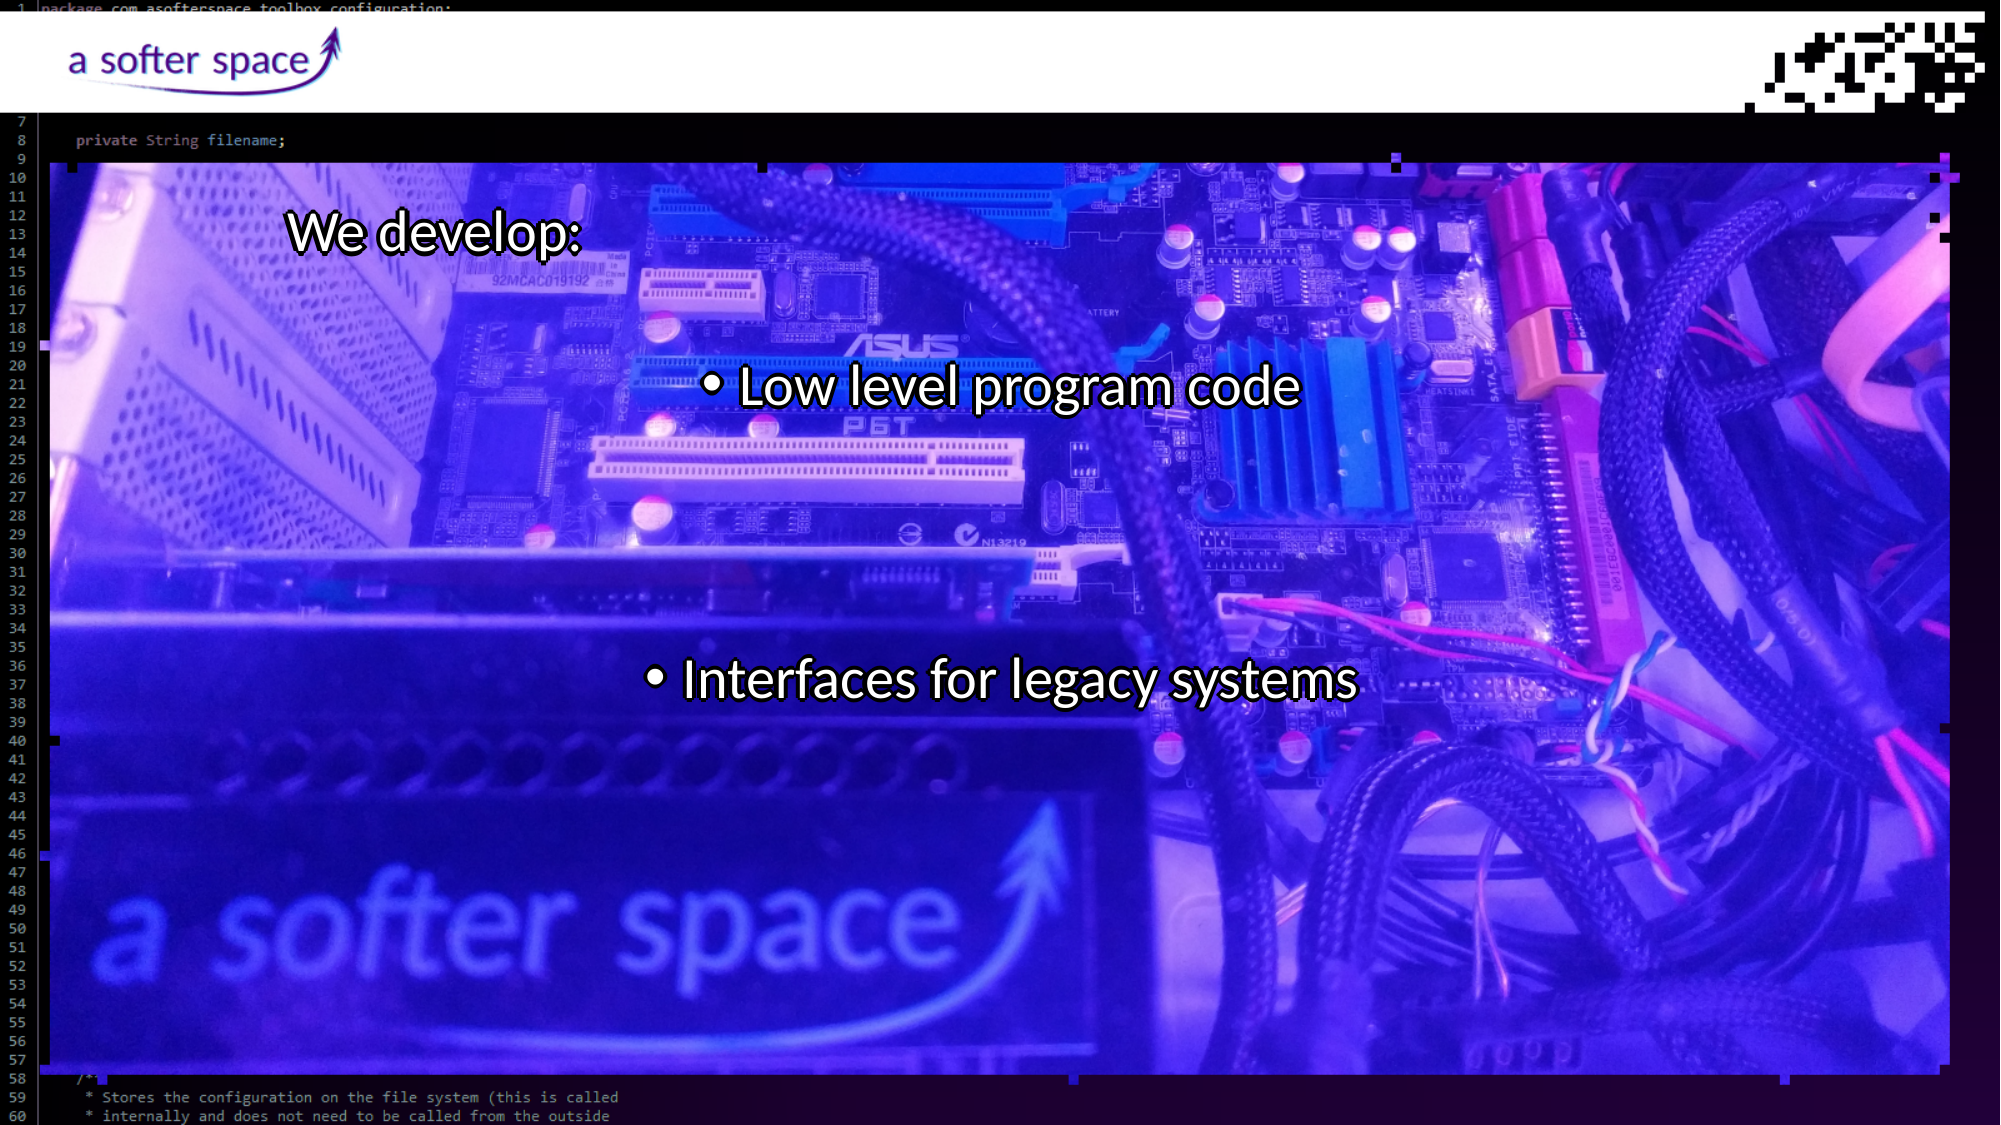

We develop:
Low level program code
Interfaces for legacy systems
We develop:
Low level program code
Interfaces for legacy systems
We develop:
Low level program code
Interfaces for legacy systems
We develop:
Low level program code
Interfaces for legacy systems
We develop:
Low level program code
Interfaces for legacy systems
We develop:
Low level program code
Interfaces for legacy systems
We develop:
Low level program code
Interfaces for legacy systems
We develop:
Low level program code
Interfaces for legacy systems
We develop:
Low level program code
Interfaces for legacy systems
We develop:
Low level program code
Interfaces for legacy systems
We develop:
Low level program code
Interfaces for legacy systems
We develop:
Low level program code
Interfaces for legacy systems
We develop:
Low level program code
Interfaces for legacy systems